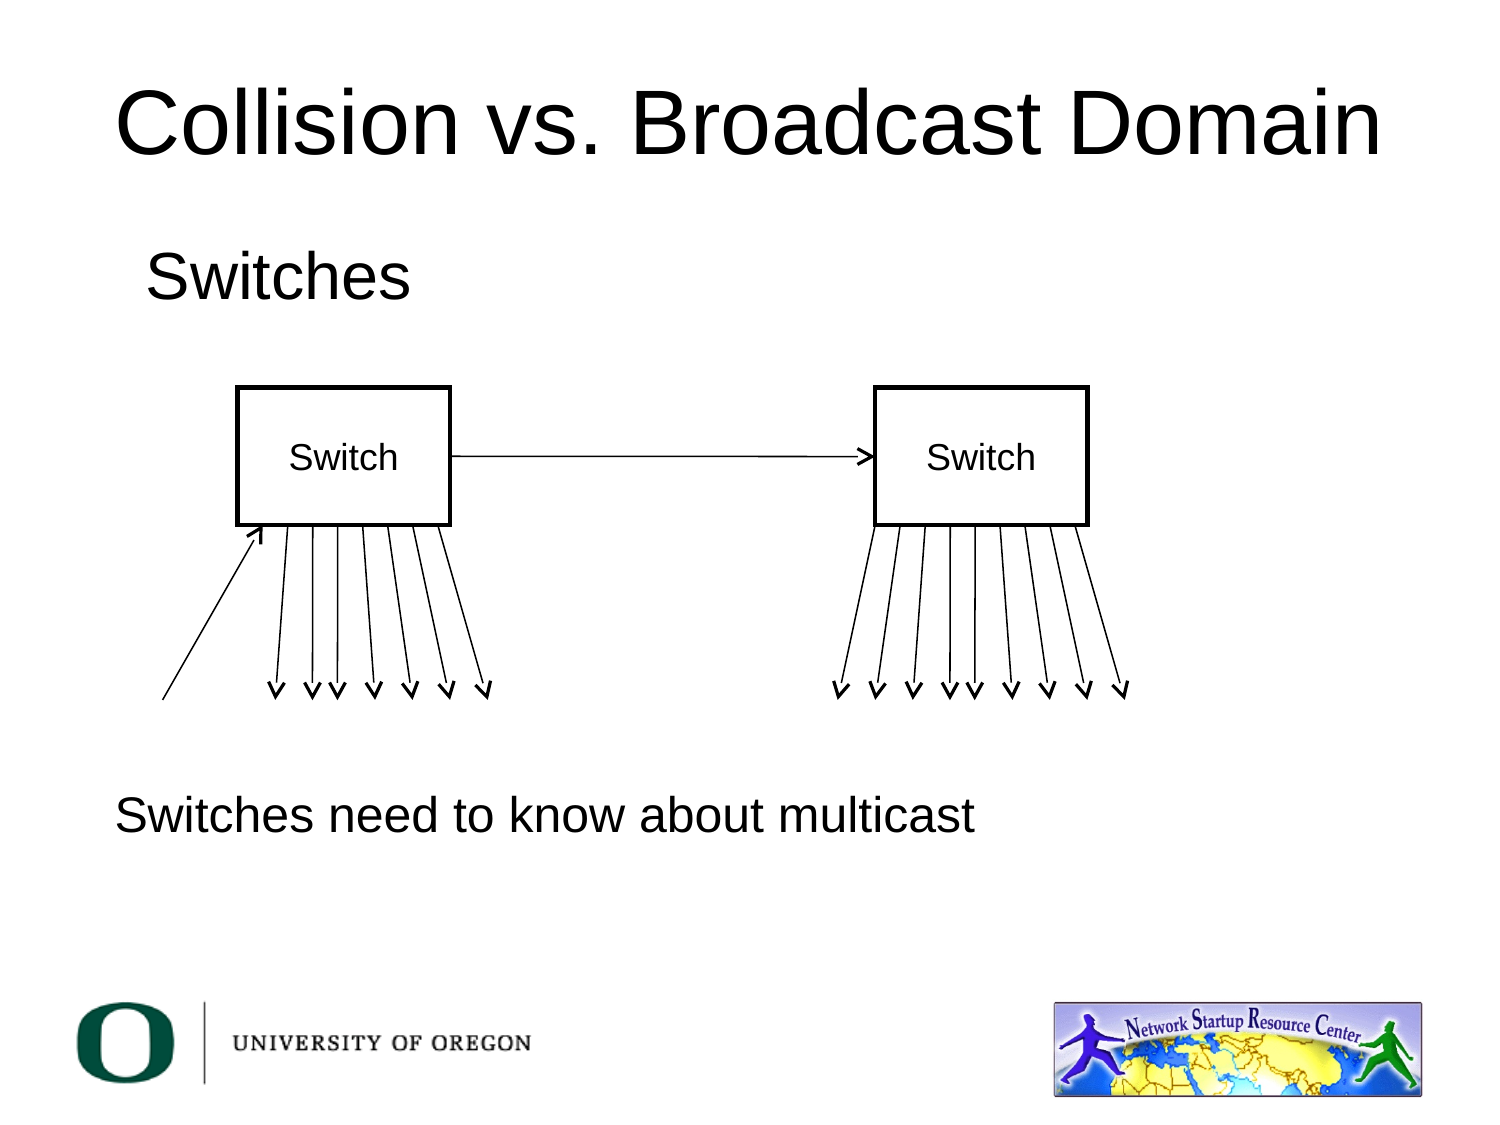

# Collision vs. Broadcast Domain
 Switches
Switch
Switch
Switches need to know about multicast